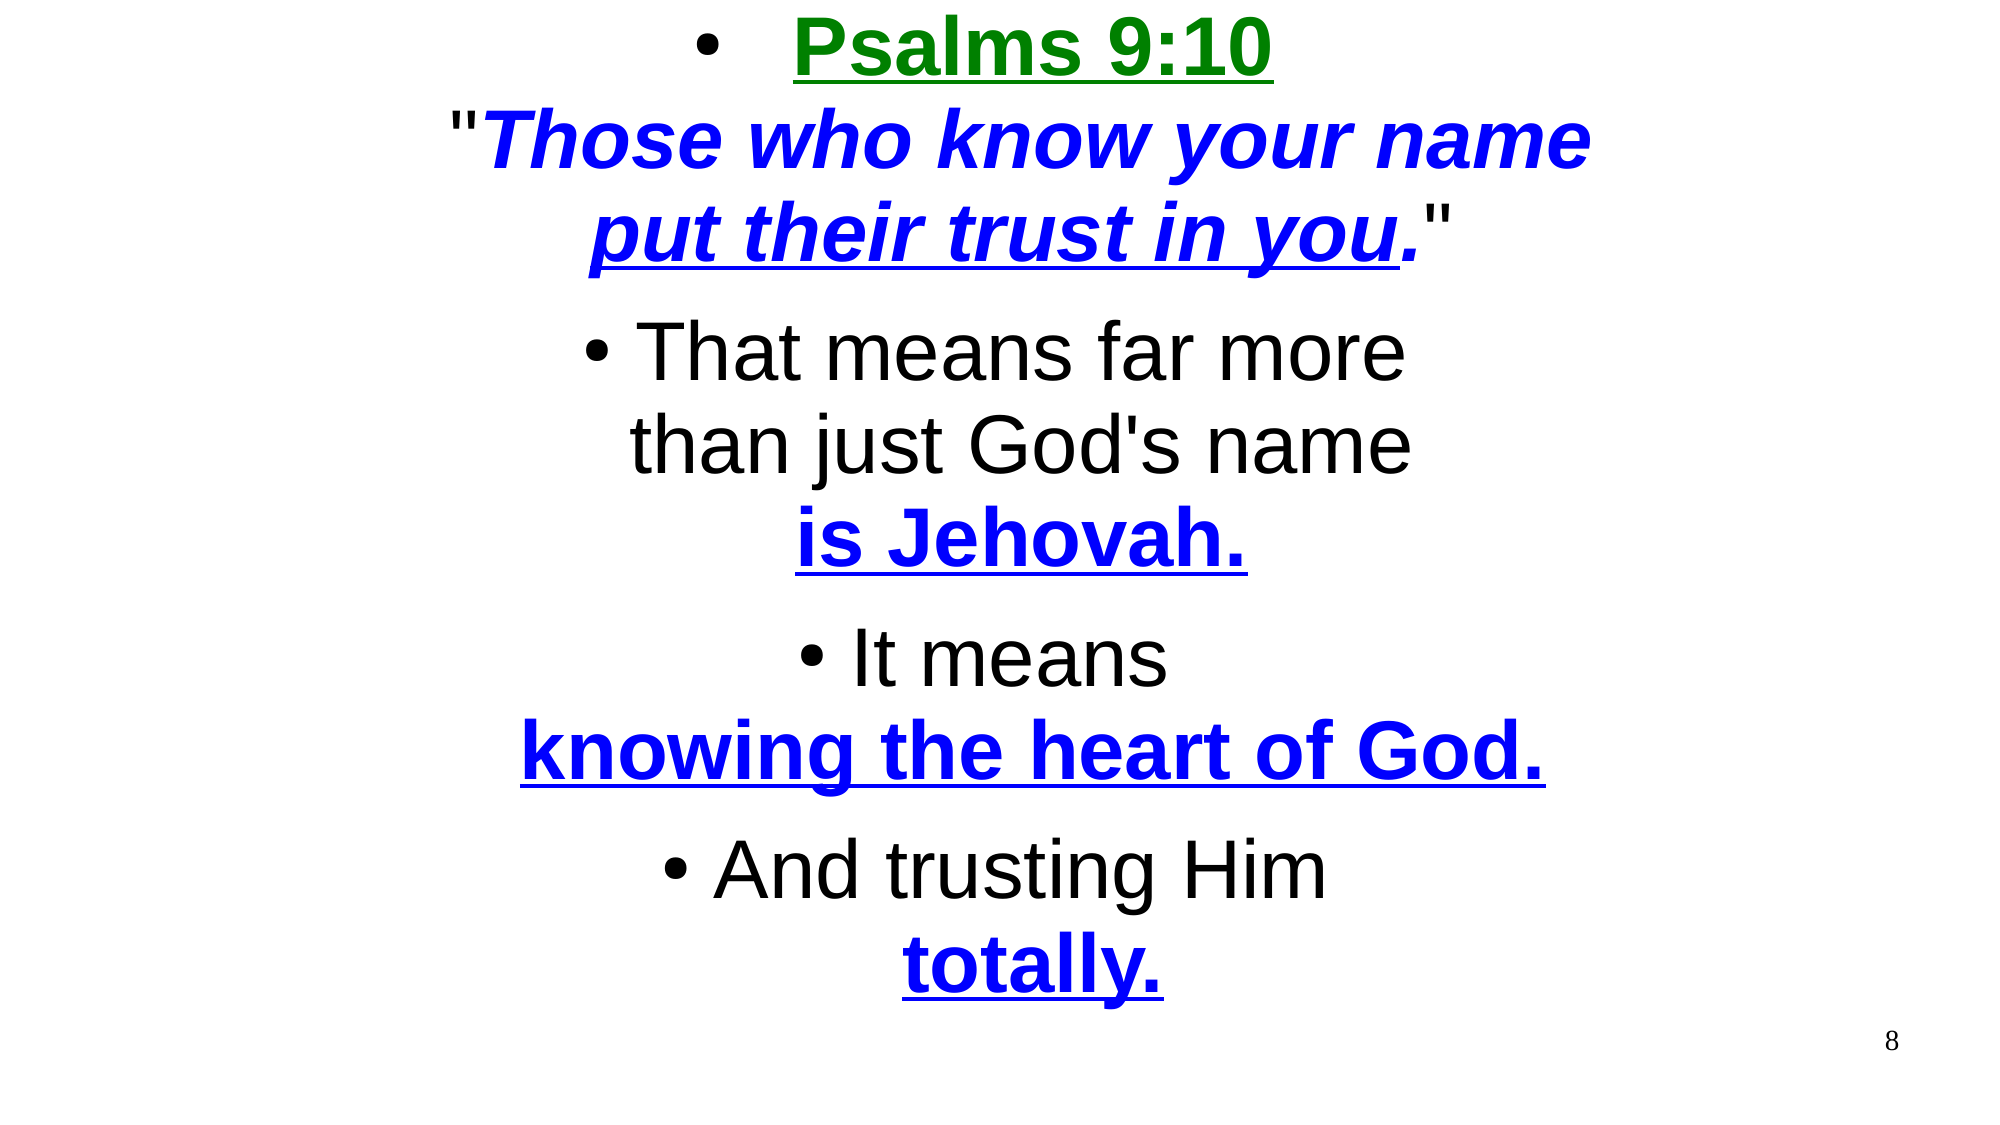

# Psalms 9:10 "Those who know your name put their trust in you."
That means far more
than just God's name
is Jehovah.
It means
knowing the heart of God.
And trusting Him
totally.
8